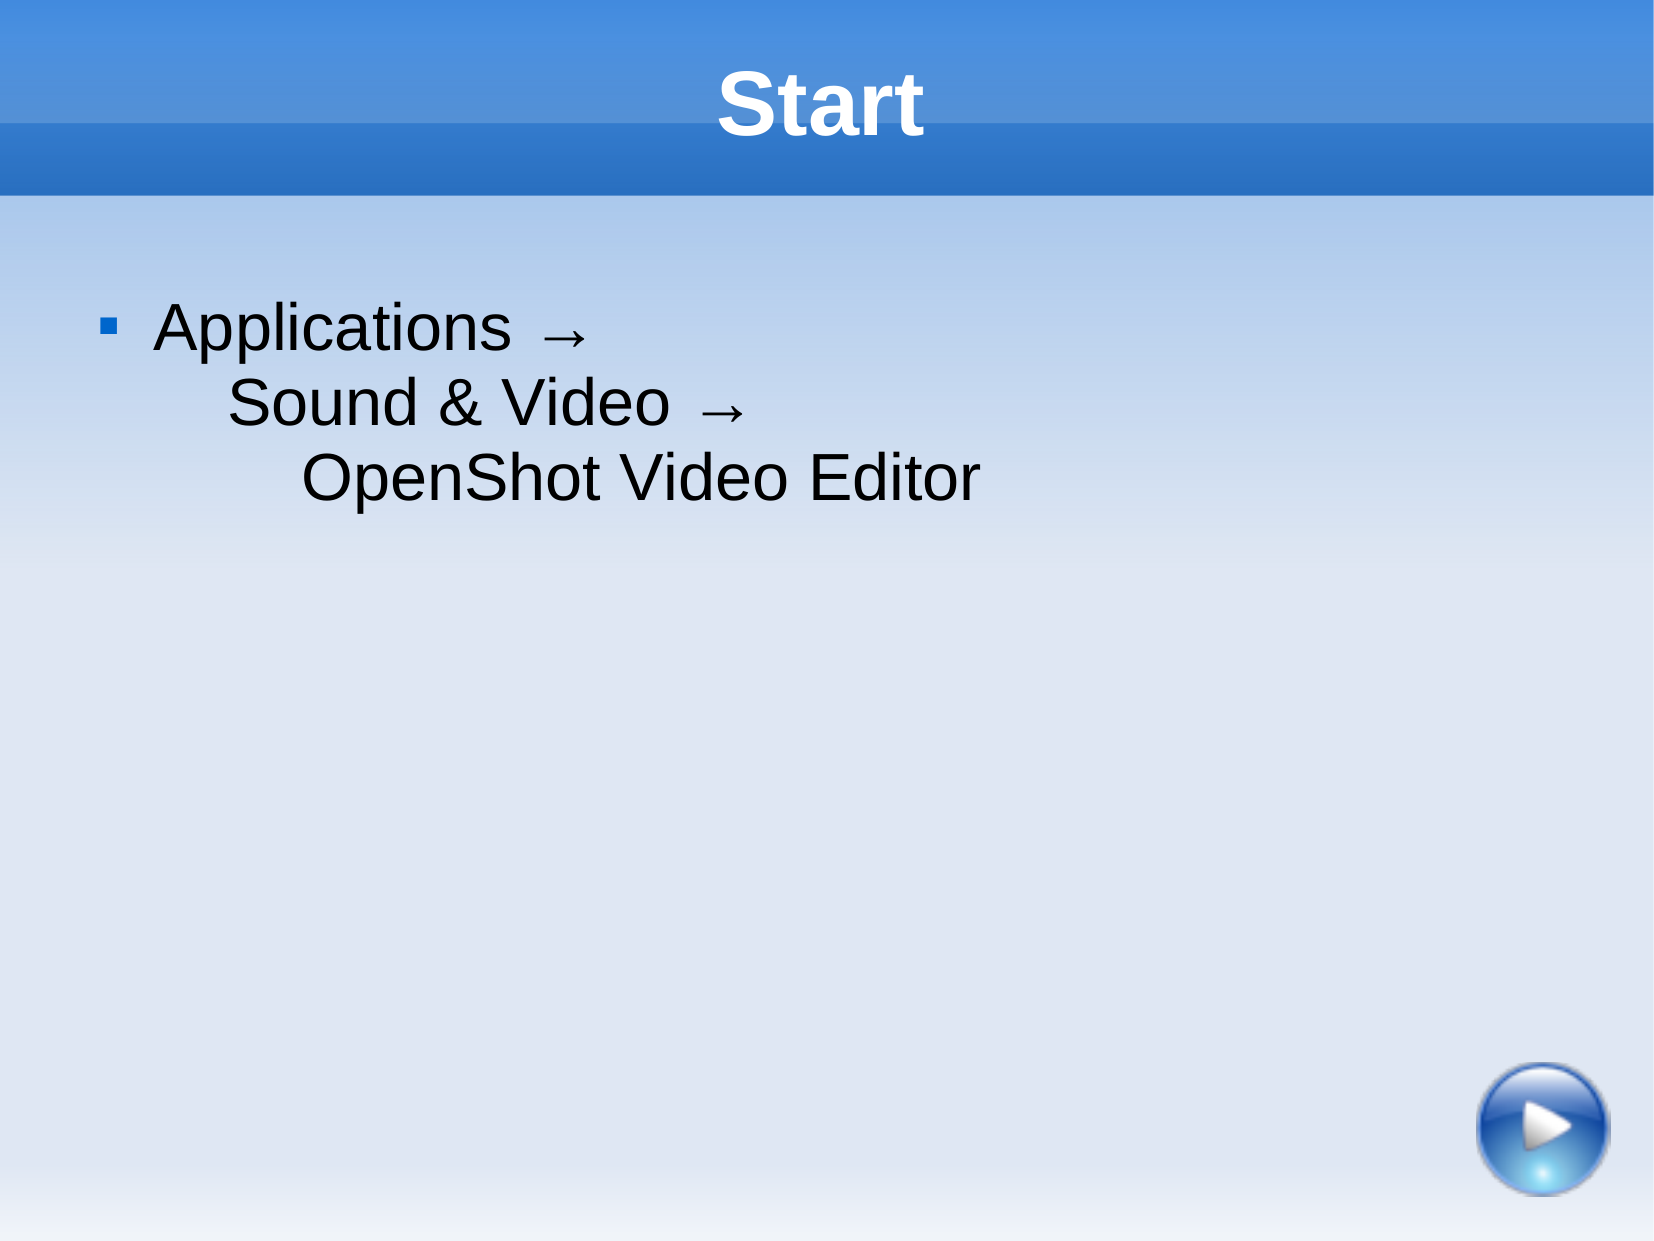

# Start
Applications →
	Sound & Video →
		OpenShot Video Editor